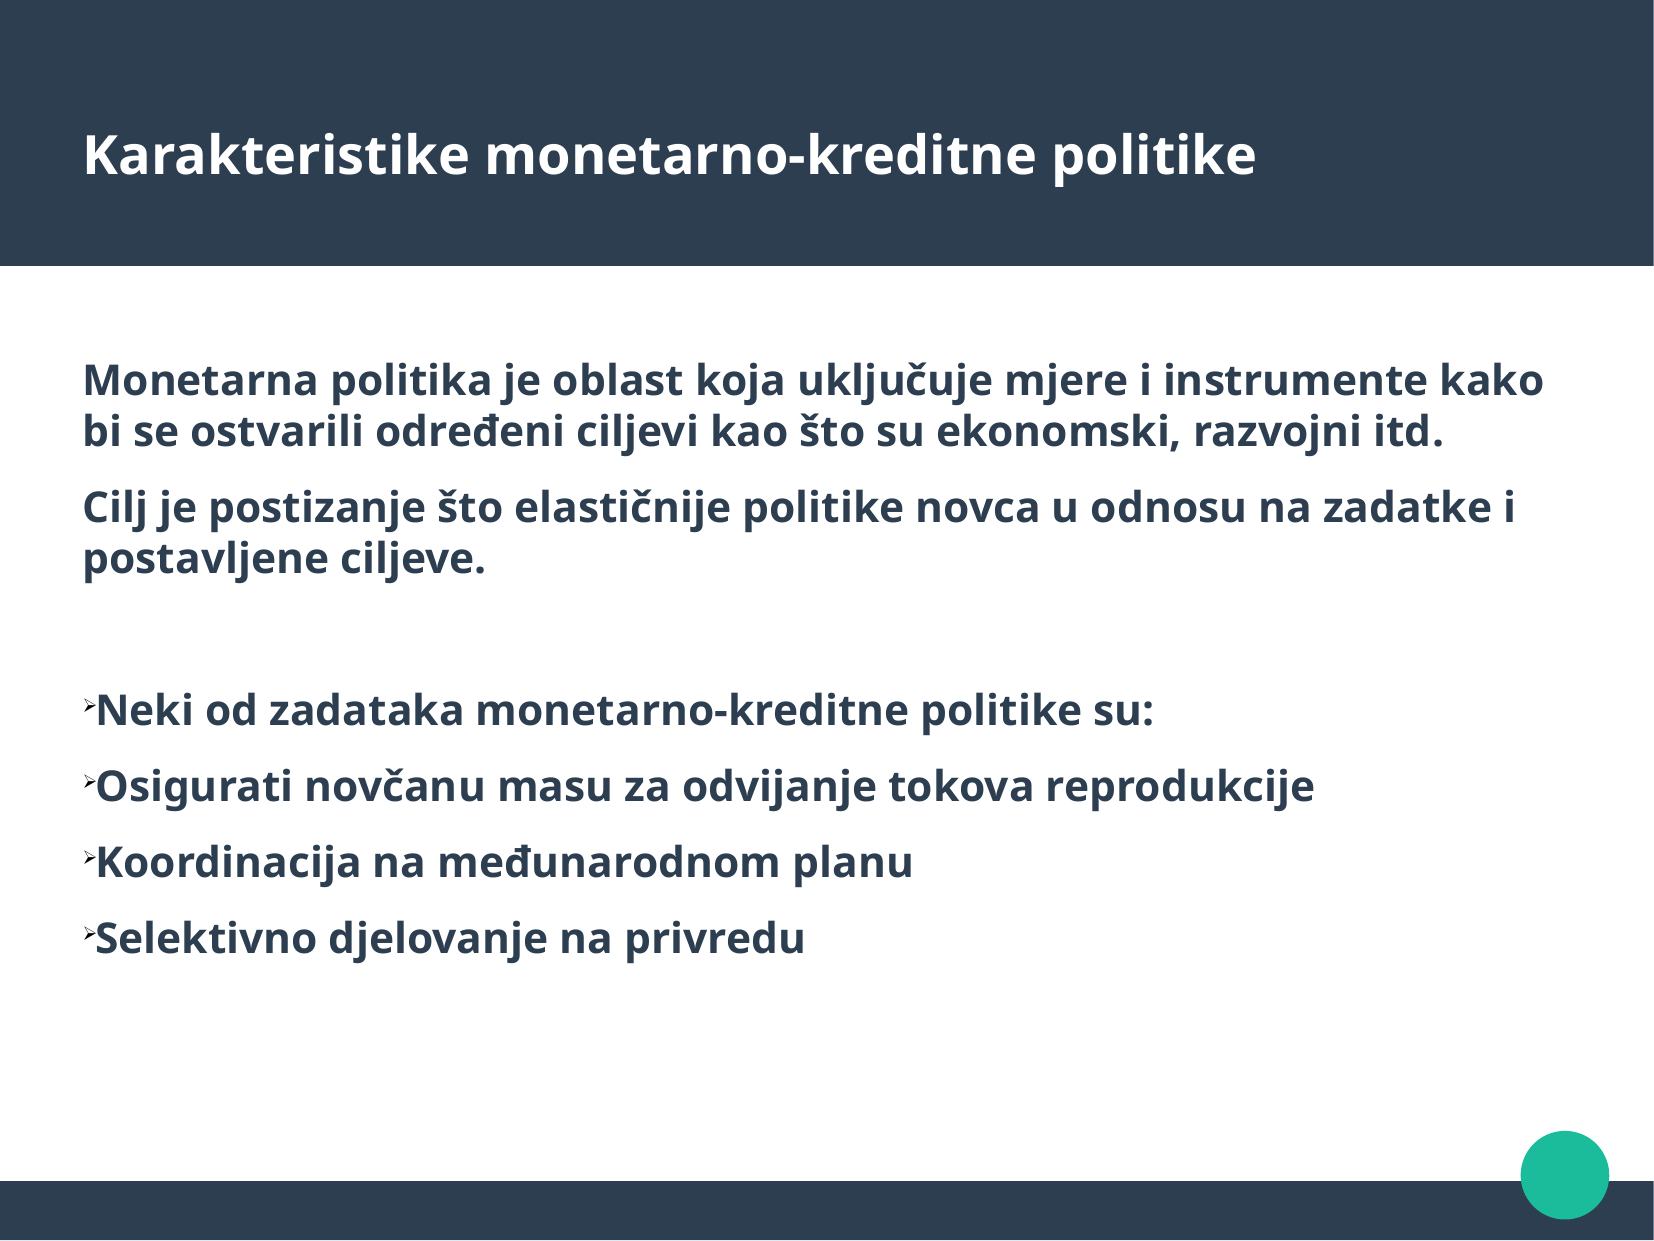

# Karakteristike monetarno-kreditne politike
Monetarna politika je oblast koja uključuje mjere i instrumente kako bi se ostvarili određeni ciljevi kao što su ekonomski, razvojni itd.
Cilj je postizanje što elastičnije politike novca u odnosu na zadatke i postavljene ciljeve.
Neki od zadataka monetarno-kreditne politike su:
Osigurati novčanu masu za odvijanje tokova reprodukcije
Koordinacija na međunarodnom planu
Selektivno djelovanje na privredu